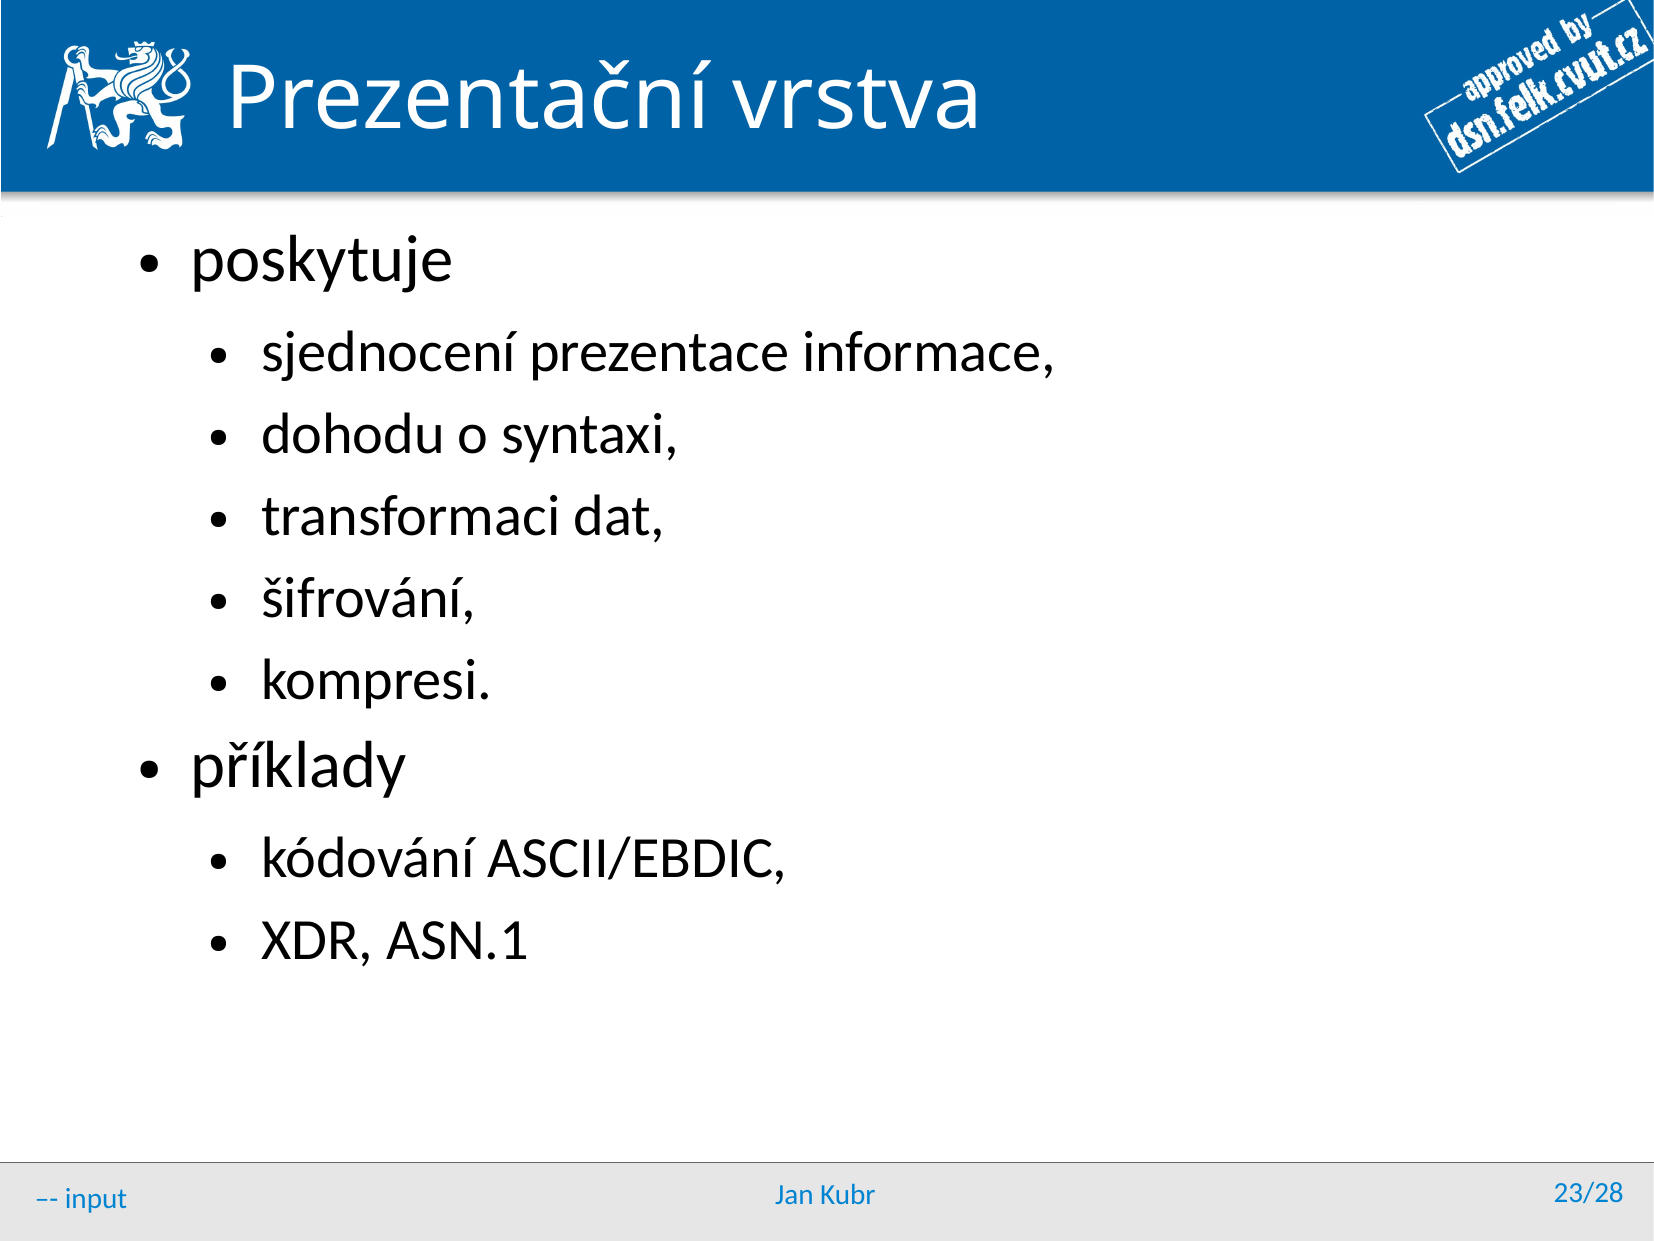

# Prezentační vrstva
poskytuje
sjednocení prezentace informace,
dohodu o syntaxi,
transformaci dat,
šifrování,
kompresi.
příklady
kódování ASCII/EBDIC,
XDR, ASN.1
23
Jan Kubr
02/2006